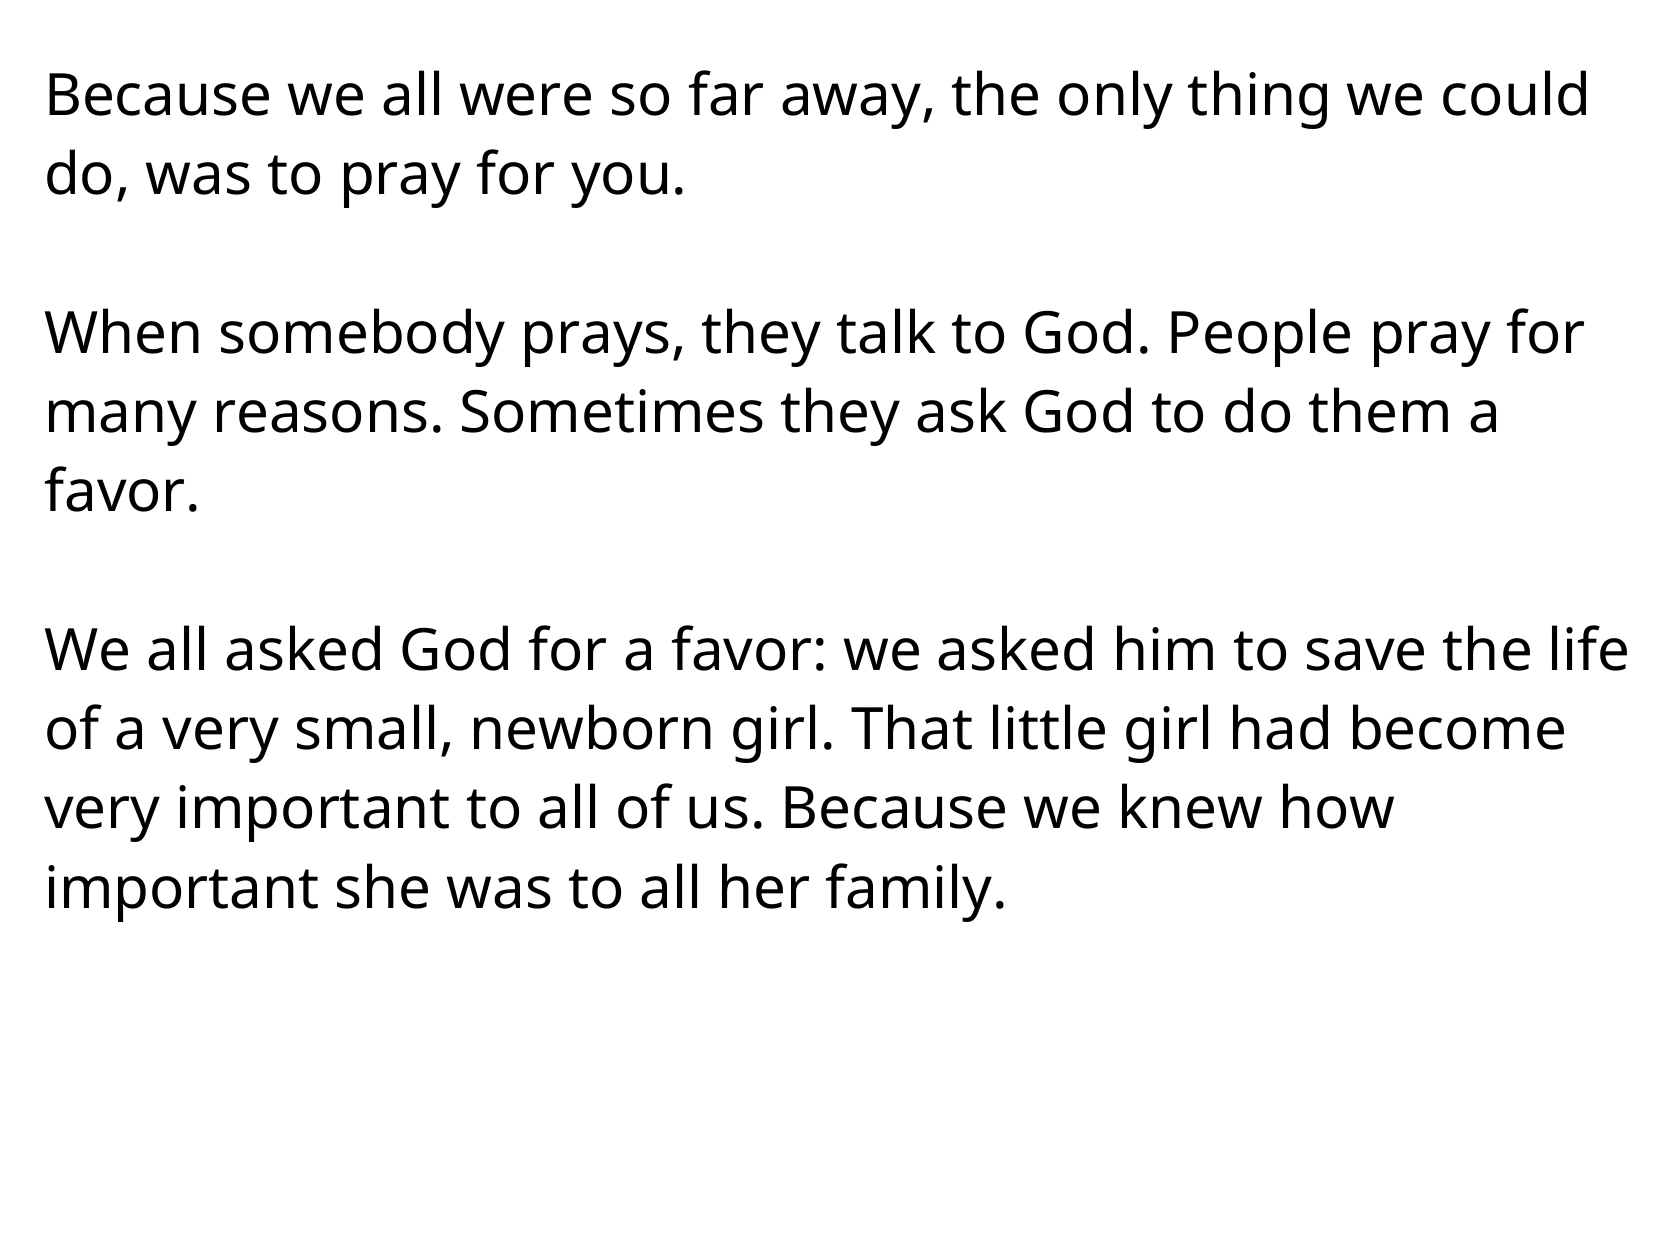

Because we all were so far away, the only thing we could
do, was to pray for you.
When somebody prays, they talk to God. People pray for
many reasons. Sometimes they ask God to do them a
favor.
We all asked God for a favor: we asked him to save the life
of a very small, newborn girl. That little girl had become
very important to all of us. Because we knew how
important she was to all her family.